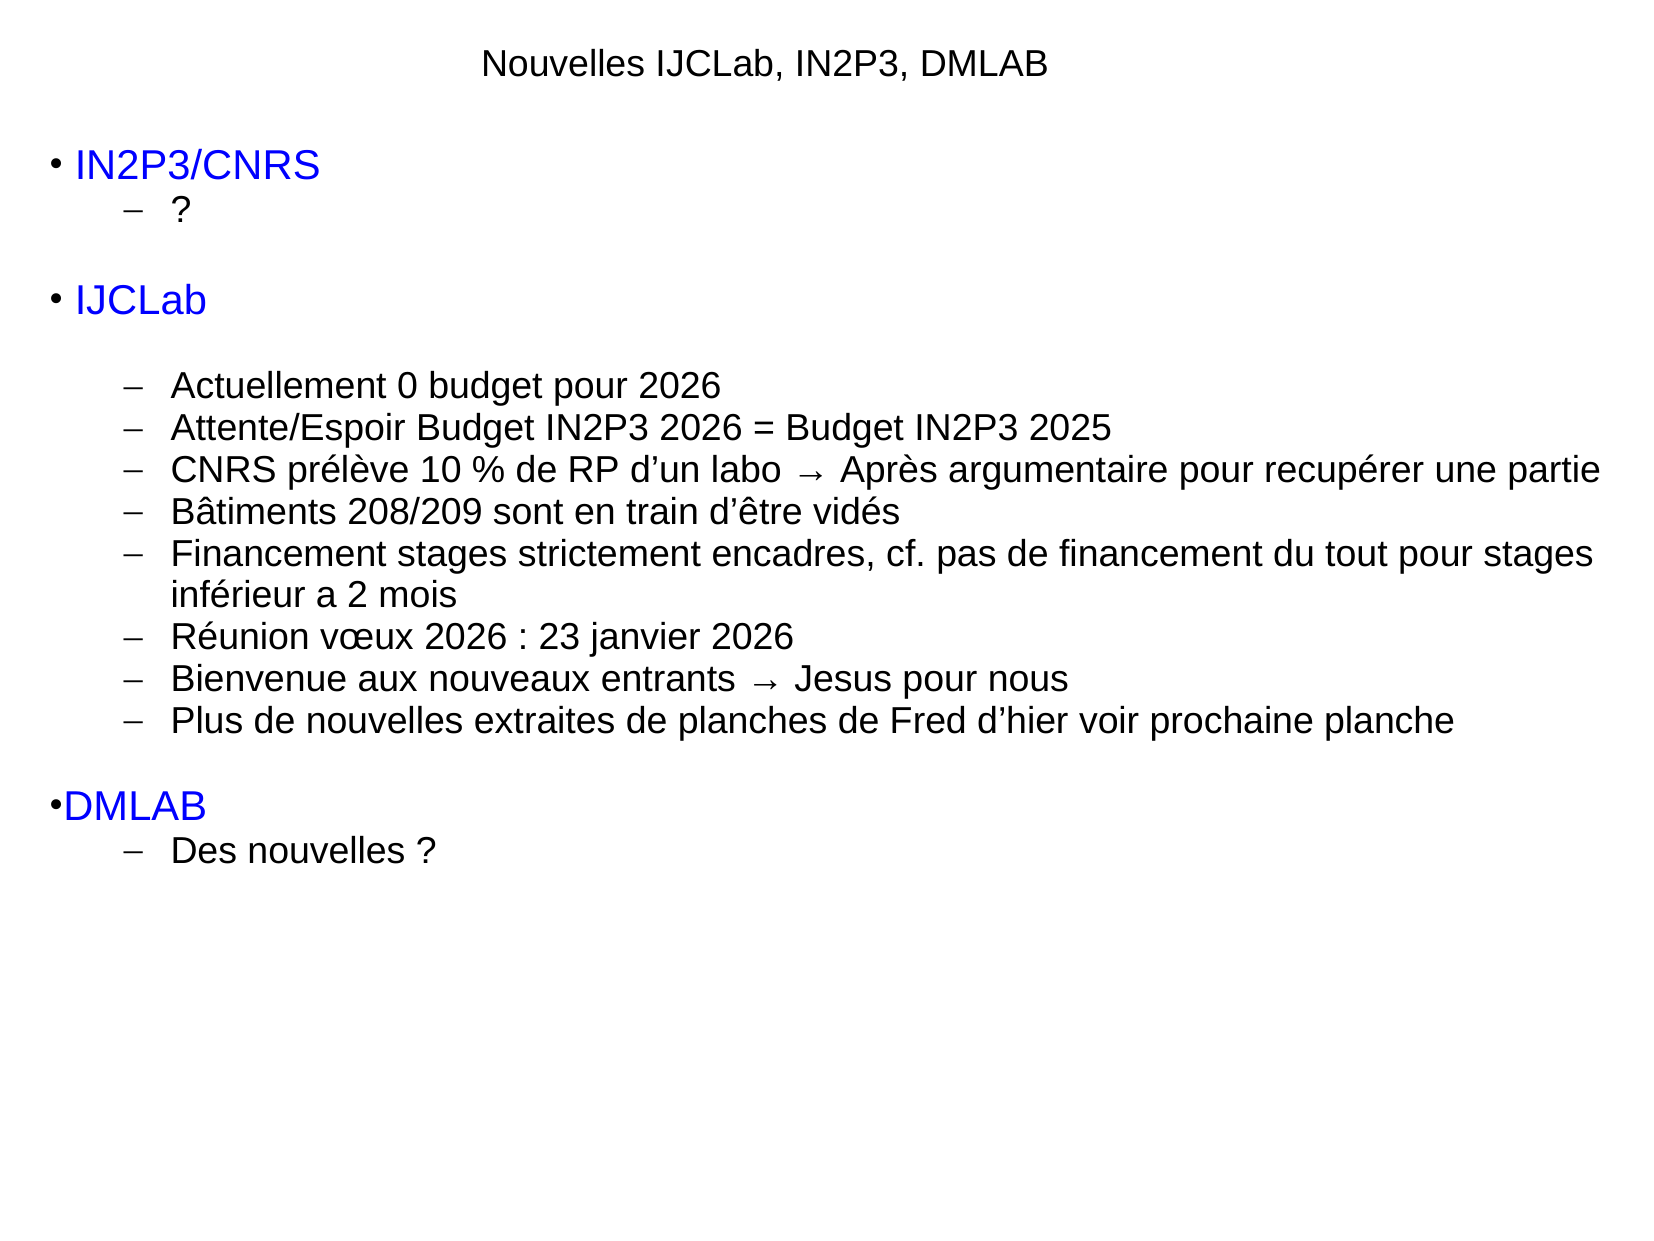

Nouvelles IJCLab, IN2P3, DMLAB
 IN2P3/CNRS
?
 IJCLab
Actuellement 0 budget pour 2026
Attente/Espoir Budget IN2P3 2026 = Budget IN2P3 2025
CNRS prélève 10 % de RP d’un labo → Après argumentaire pour recupérer une partie
Bâtiments 208/209 sont en train d’être vidés
Financement stages strictement encadres, cf. pas de financement du tout pour stages
inférieur a 2 mois
Réunion vœux 2026 : 23 janvier 2026
Bienvenue aux nouveaux entrants → Jesus pour nous
Plus de nouvelles extraites de planches de Fred d’hier voir prochaine planche
DMLAB
Des nouvelles ?